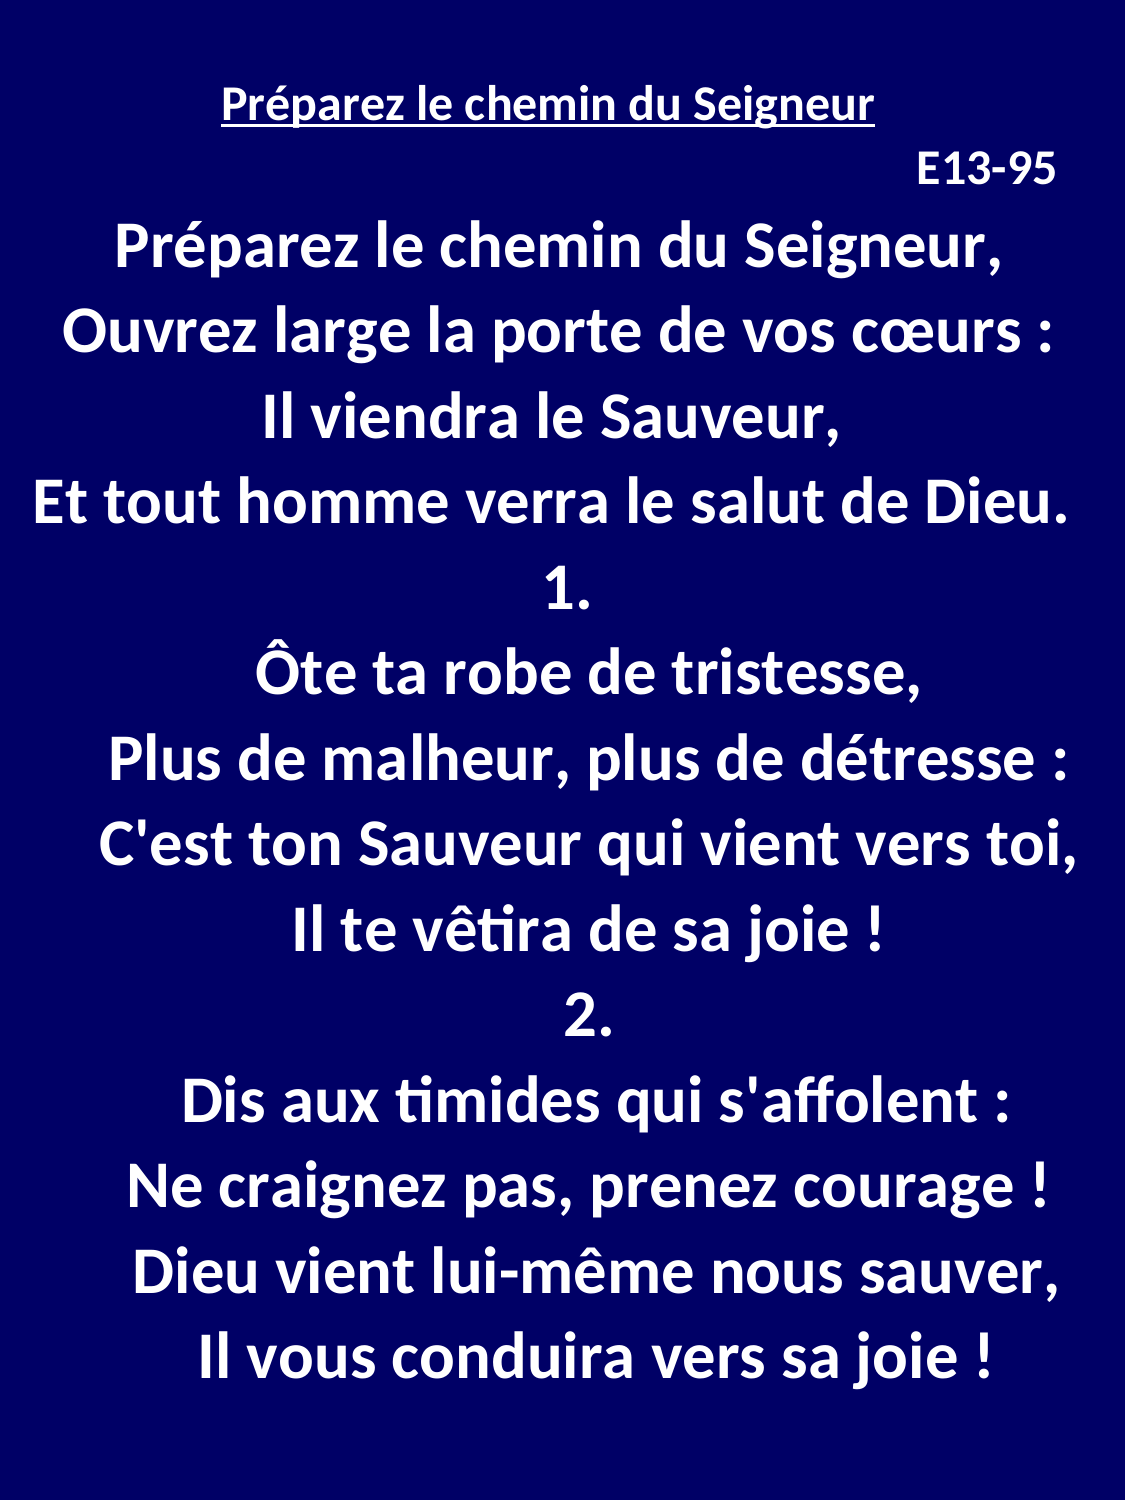

Préparez le chemin du Seigneur
 E13-95
Préparez le chemin du Seigneur,
Ouvrez large la porte de vos cœurs :
Il viendra le Sauveur,
Et tout homme verra le salut de Dieu.
 1.
Ôte ta robe de tristesse,
Plus de malheur, plus de détresse :
C'est ton Sauveur qui vient vers toi,
Il te vêtira de sa joie !
2.
Dis aux timides qui s'affolent :
Ne craignez pas, prenez courage !
Dieu vient lui-même nous sauver,
Il vous conduira vers sa joie !